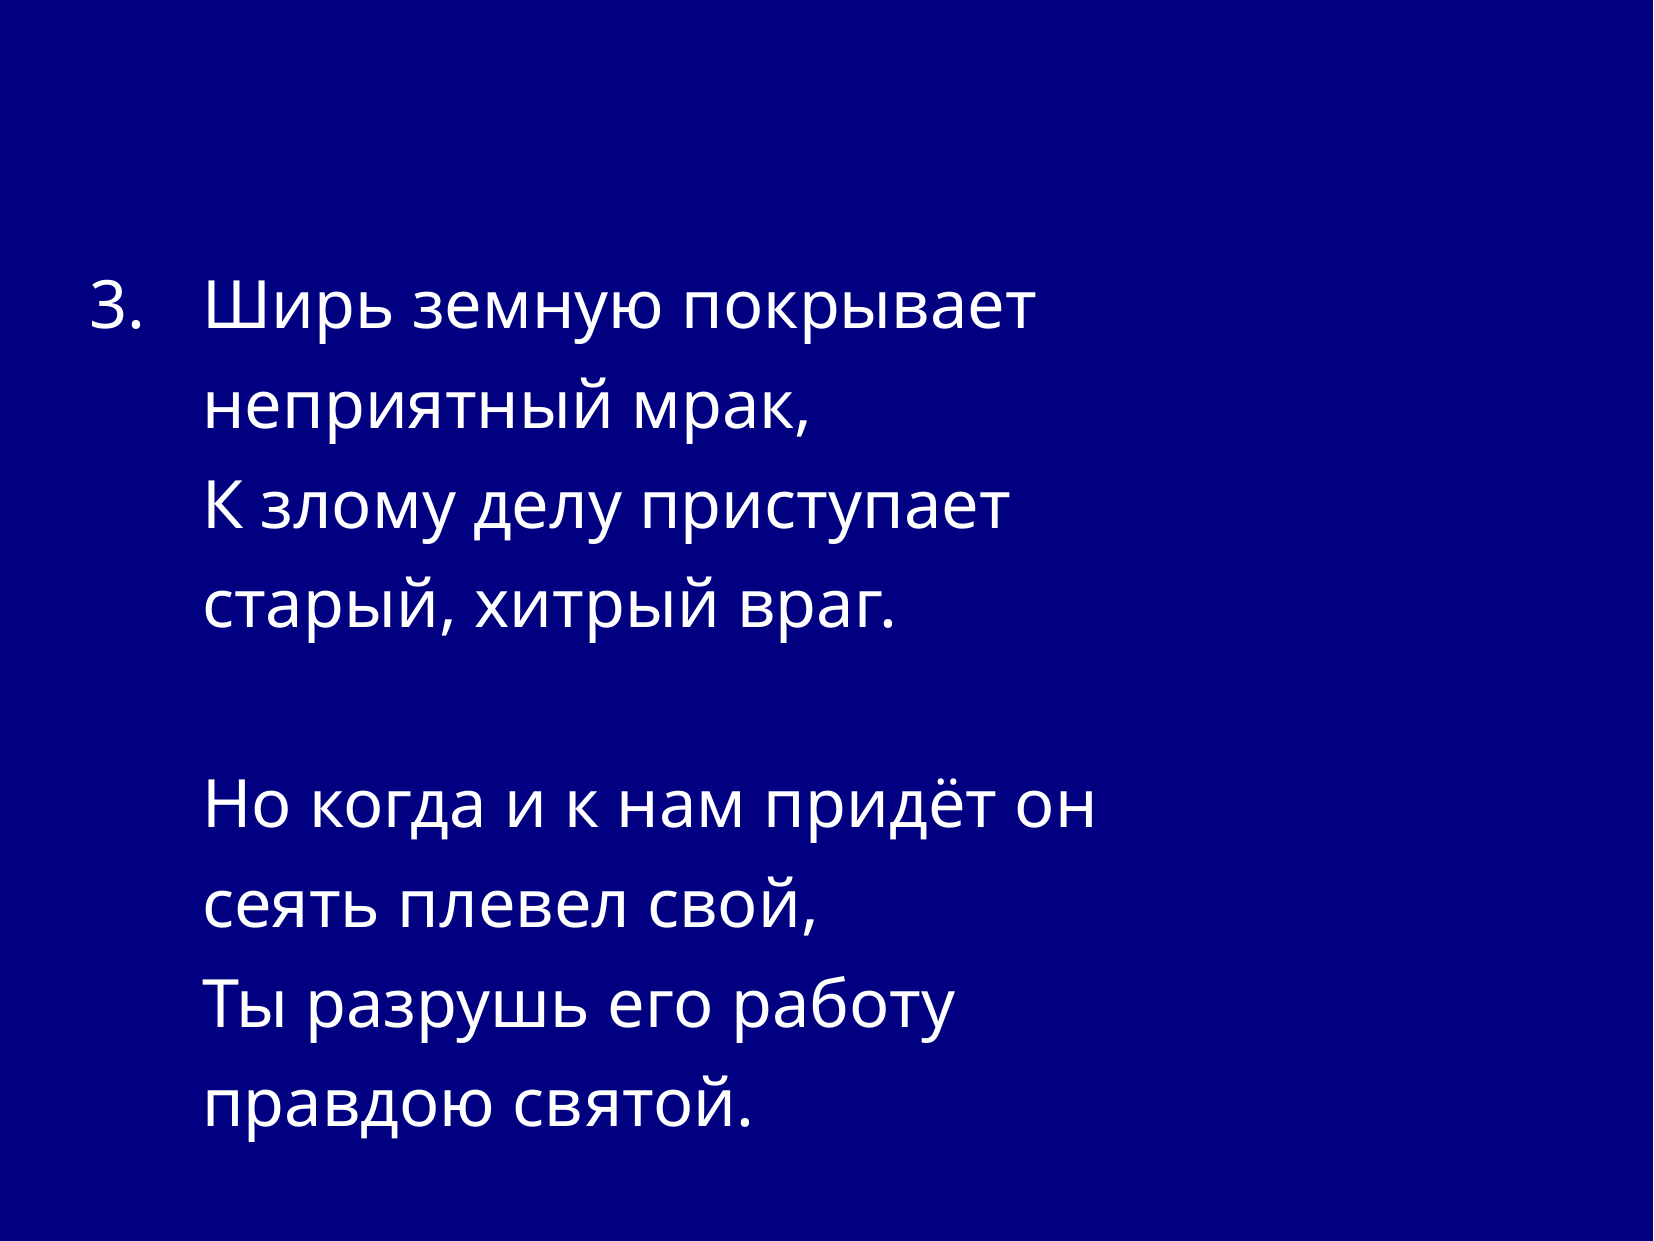

3.	Ширь земную покрывает
	неприятный мрак,
	К злому делу приступает
	старый, хитрый враг.
	Но когда и к нам придёт он
	сеять плевел свой,
	Ты разрушь его работу
	правдою святой.